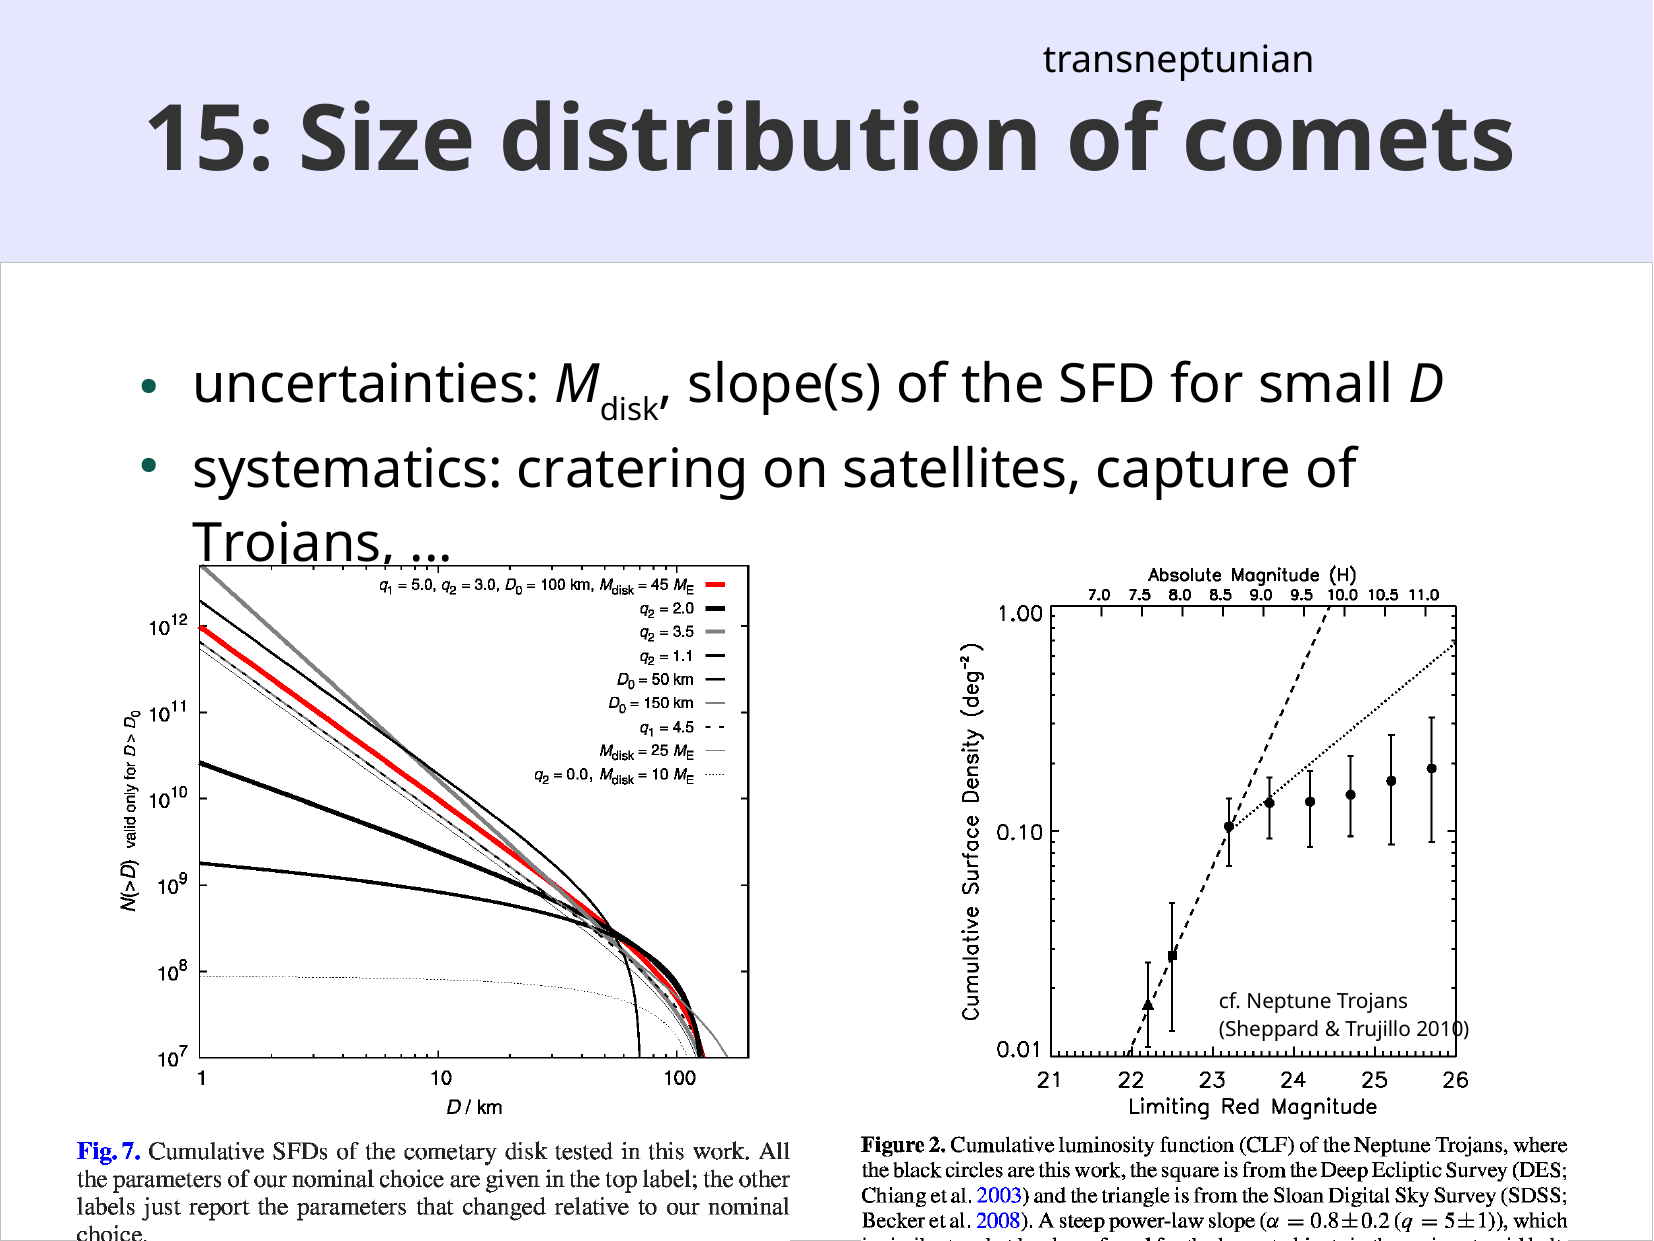

transneptunian
# 15: Size distribution of comets
uncertainties: Mdisk, slope(s) of the SFD for small D
systematics: cratering on satellites, capture of Trojans, ...
cf. Neptune Trojans
(Sheppard & Trujillo 2010)